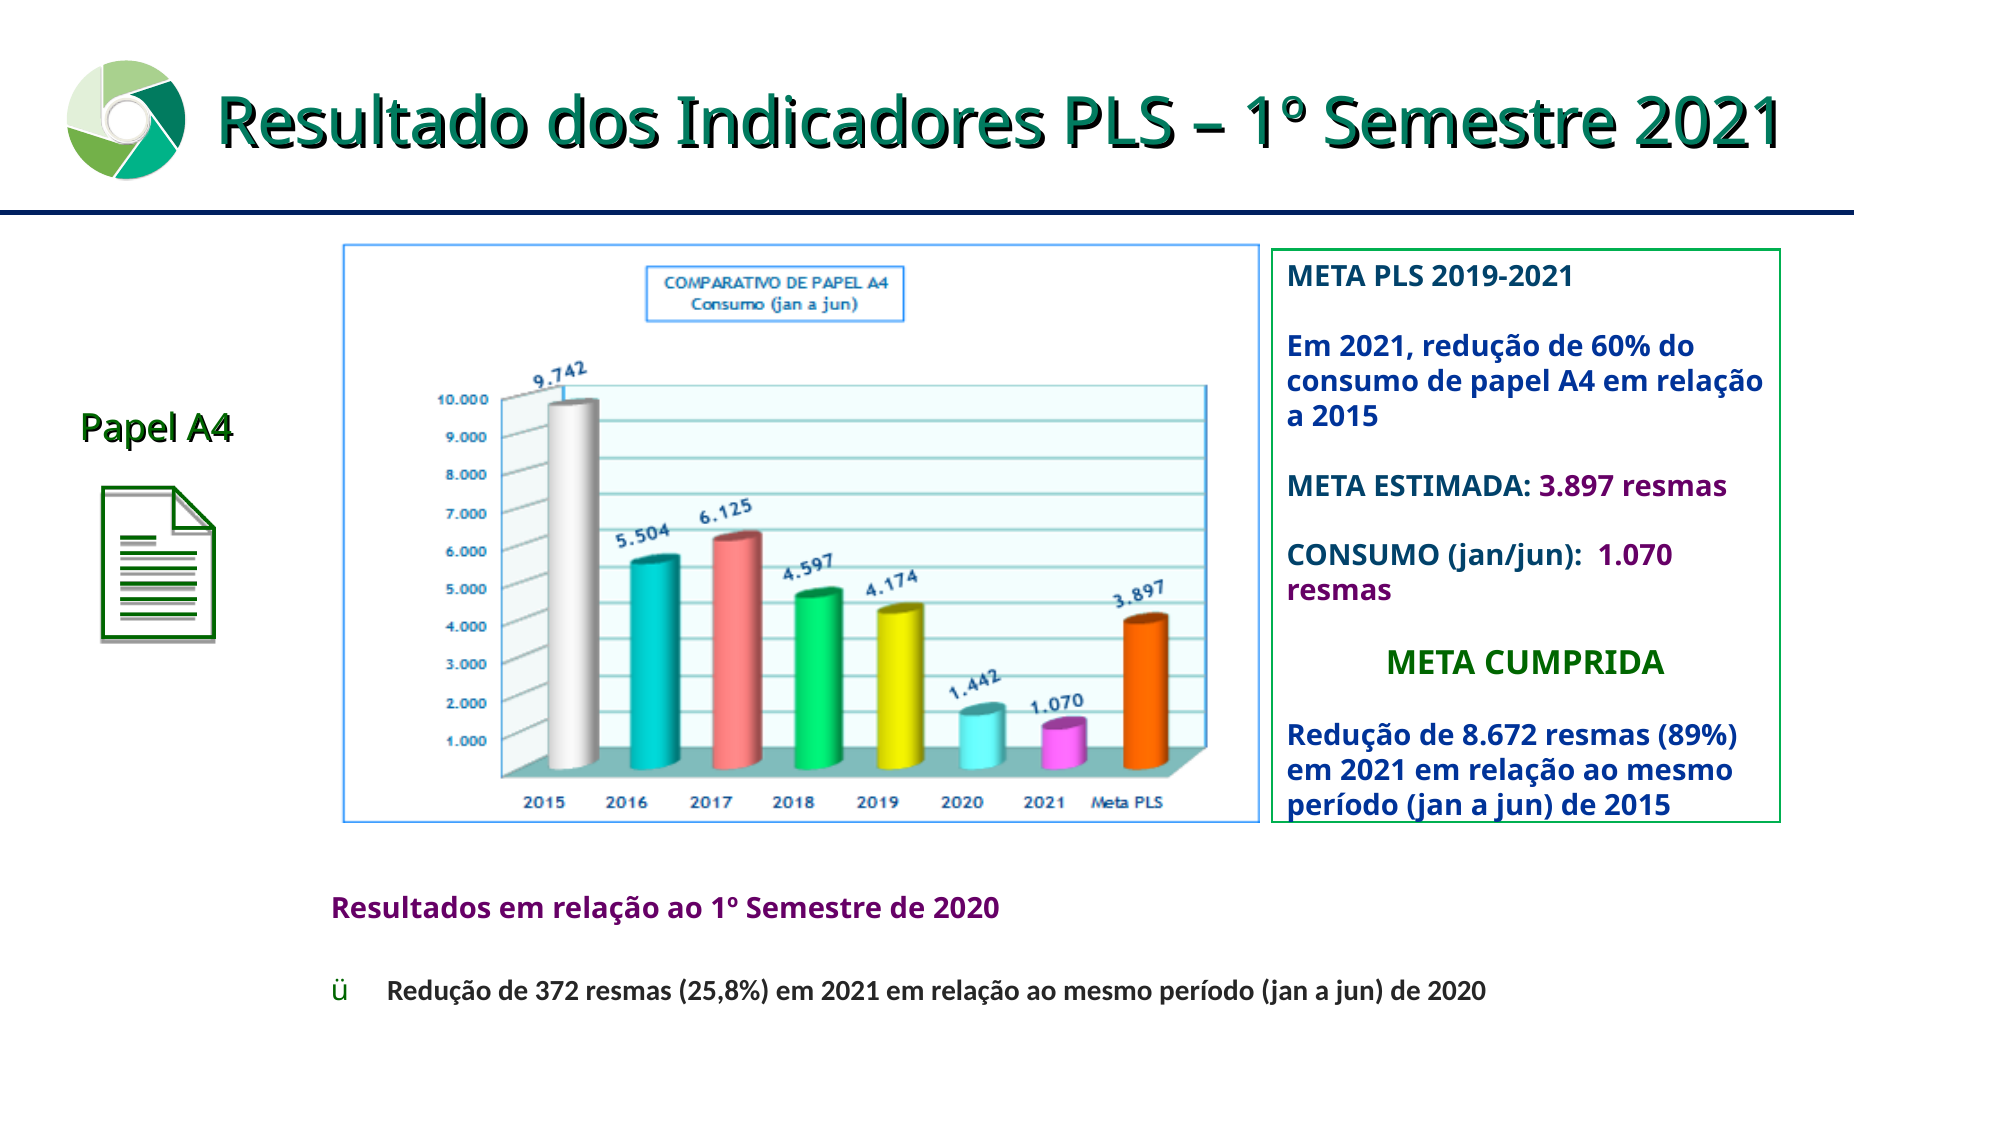

Resultado dos Indicadores PLS – 1º Semestre 2021
META PLS 2019-2021
Em 2021, redução de 60% do consumo de papel A4 em relação a 2015
META ESTIMADA: 3.897 resmas
CONSUMO (jan/jun): 1.070 resmas
META CUMPRIDA
Redução de 8.672 resmas (89%) em 2021 em relação ao mesmo período (jan a jun) de 2015
Papel A4
Resultados em relação ao 1º Semestre de 2020
Redução de 372 resmas (25,8%) em 2021 em relação ao mesmo período (jan a jun) de 2020